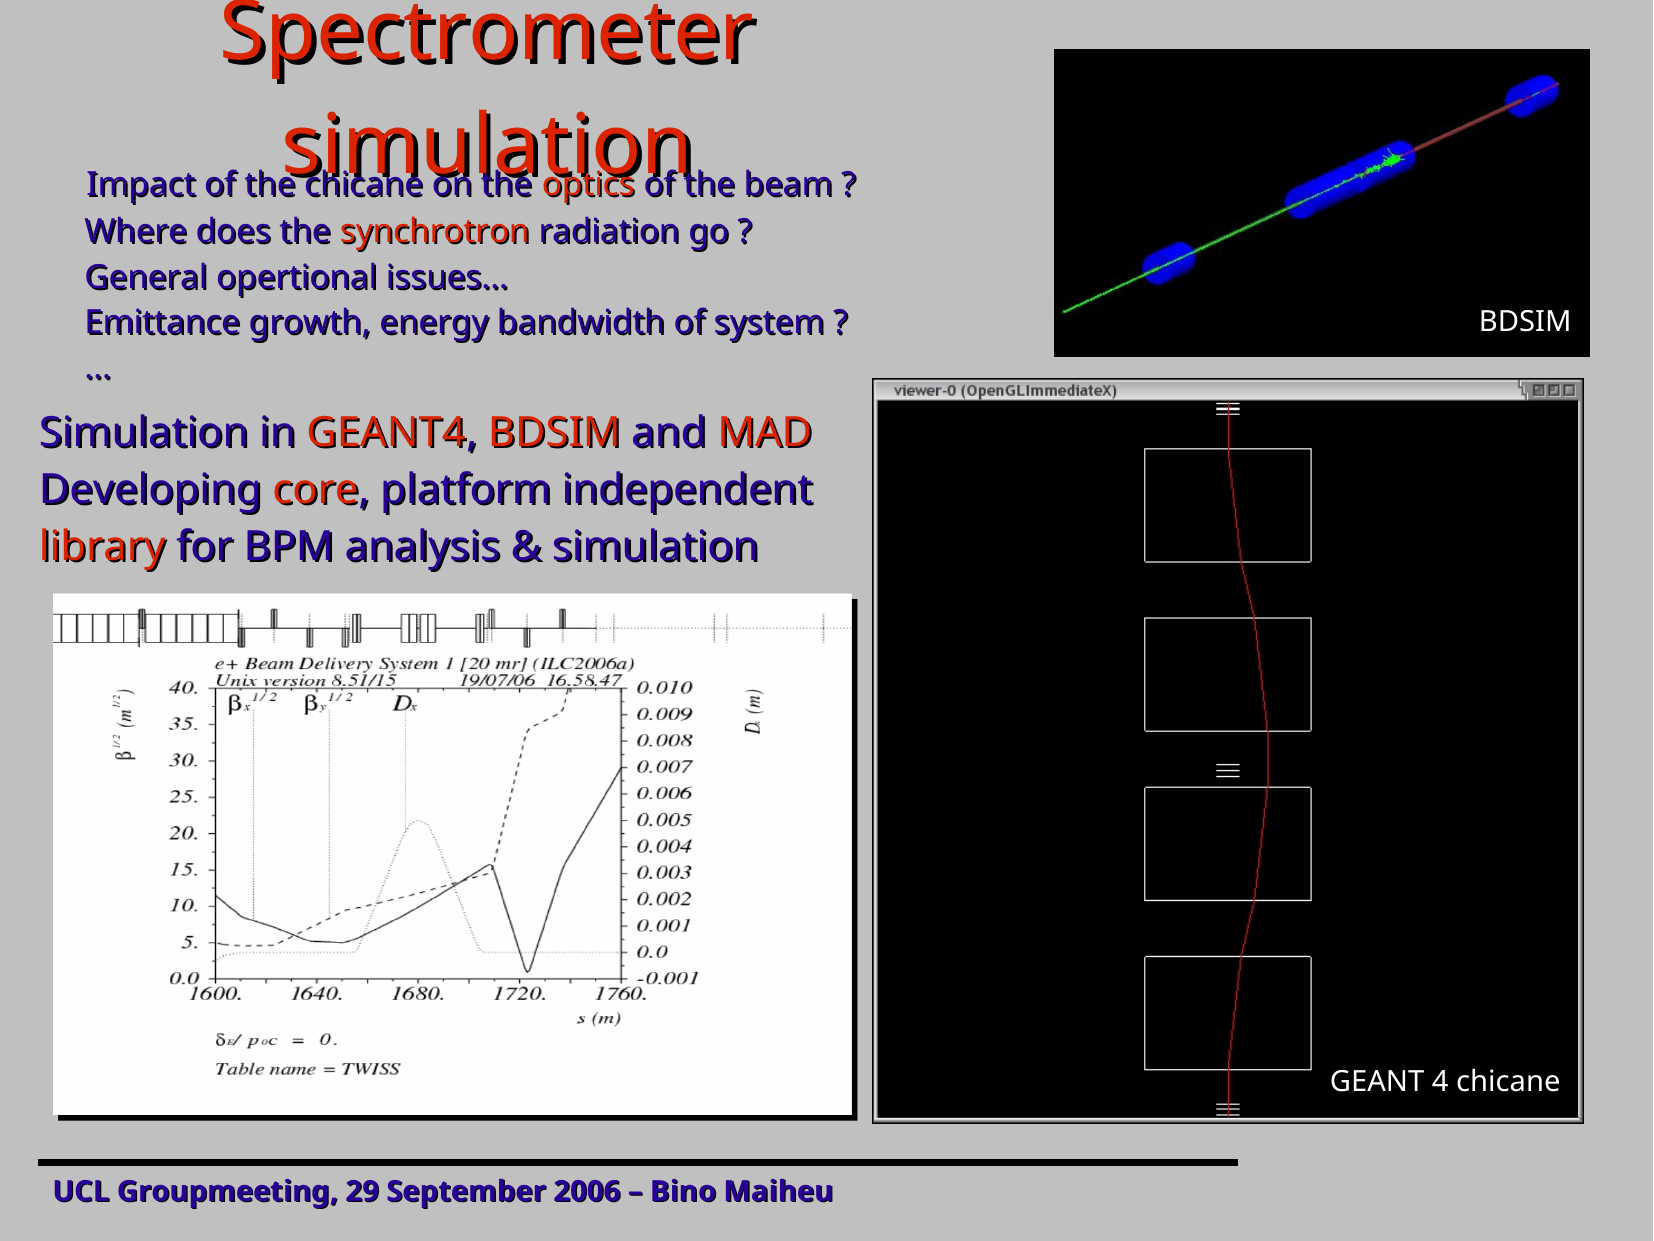

# Spectrometer simulation
 Impact of the chicane on the optics of the beam ?
 Where does the synchrotron radiation go ?
 General opertional issues...
 Emittance growth, energy bandwidth of system ?
 ...
BDSIM
Simulation in GEANT4, BDSIM and MAD
Developing core, platform independent
library for BPM analysis & simulation
GEANT 4 chicane
UCL Groupmeeting, 29 September 2006 – Bino Maiheu